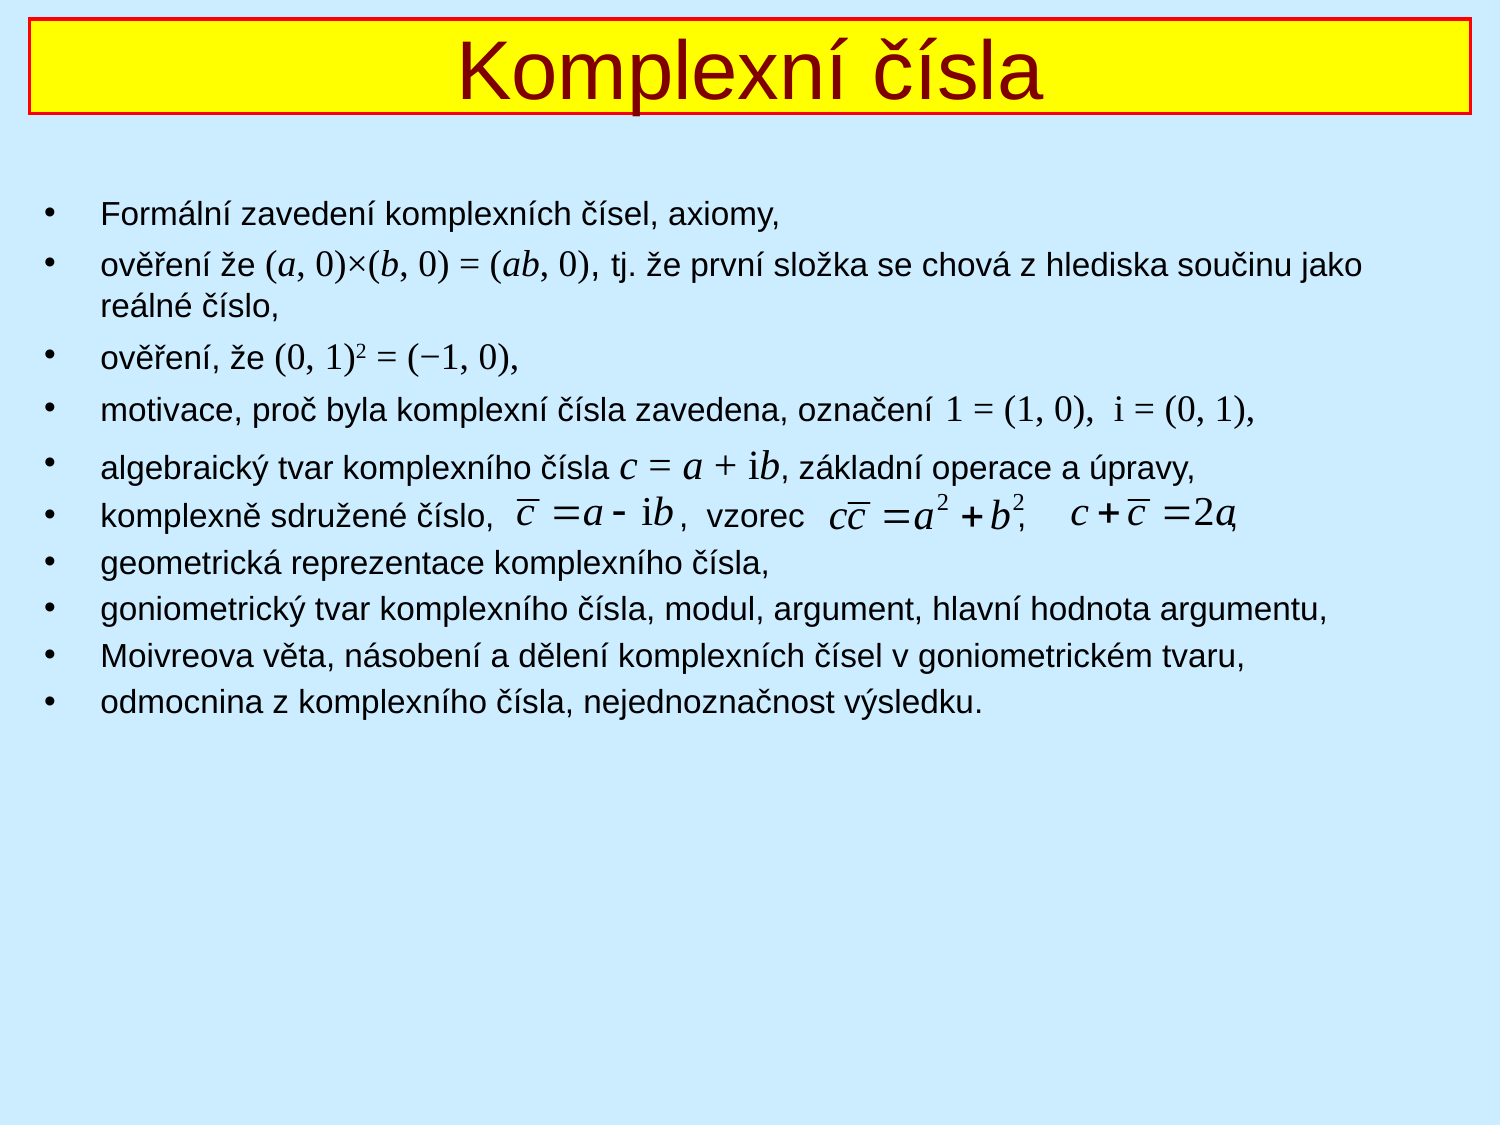

# Komplexní čísla
Formální zavedení komplexních čísel, axiomy,
ověření že (a, 0)×(b, 0) = (ab, 0), tj. že první složka se chová z hlediska součinu jako reálné číslo,
ověření, že (0, 1)2 = (−1, 0),
motivace, proč byla komplexní čísla zavedena, označení 1 = (1, 0), i = (0, 1),
algebraický tvar komplexního čísla c = a + ib, základní operace a úpravy,
komplexně sdružené číslo, , vzorec , ,
geometrická reprezentace komplexního čísla,
goniometrický tvar komplexního čísla, modul, argument, hlavní hodnota argumentu,
Moivreova věta, násobení a dělení komplexních čísel v goniometrickém tvaru,
odmocnina z komplexního čísla, nejednoznačnost výsledku.